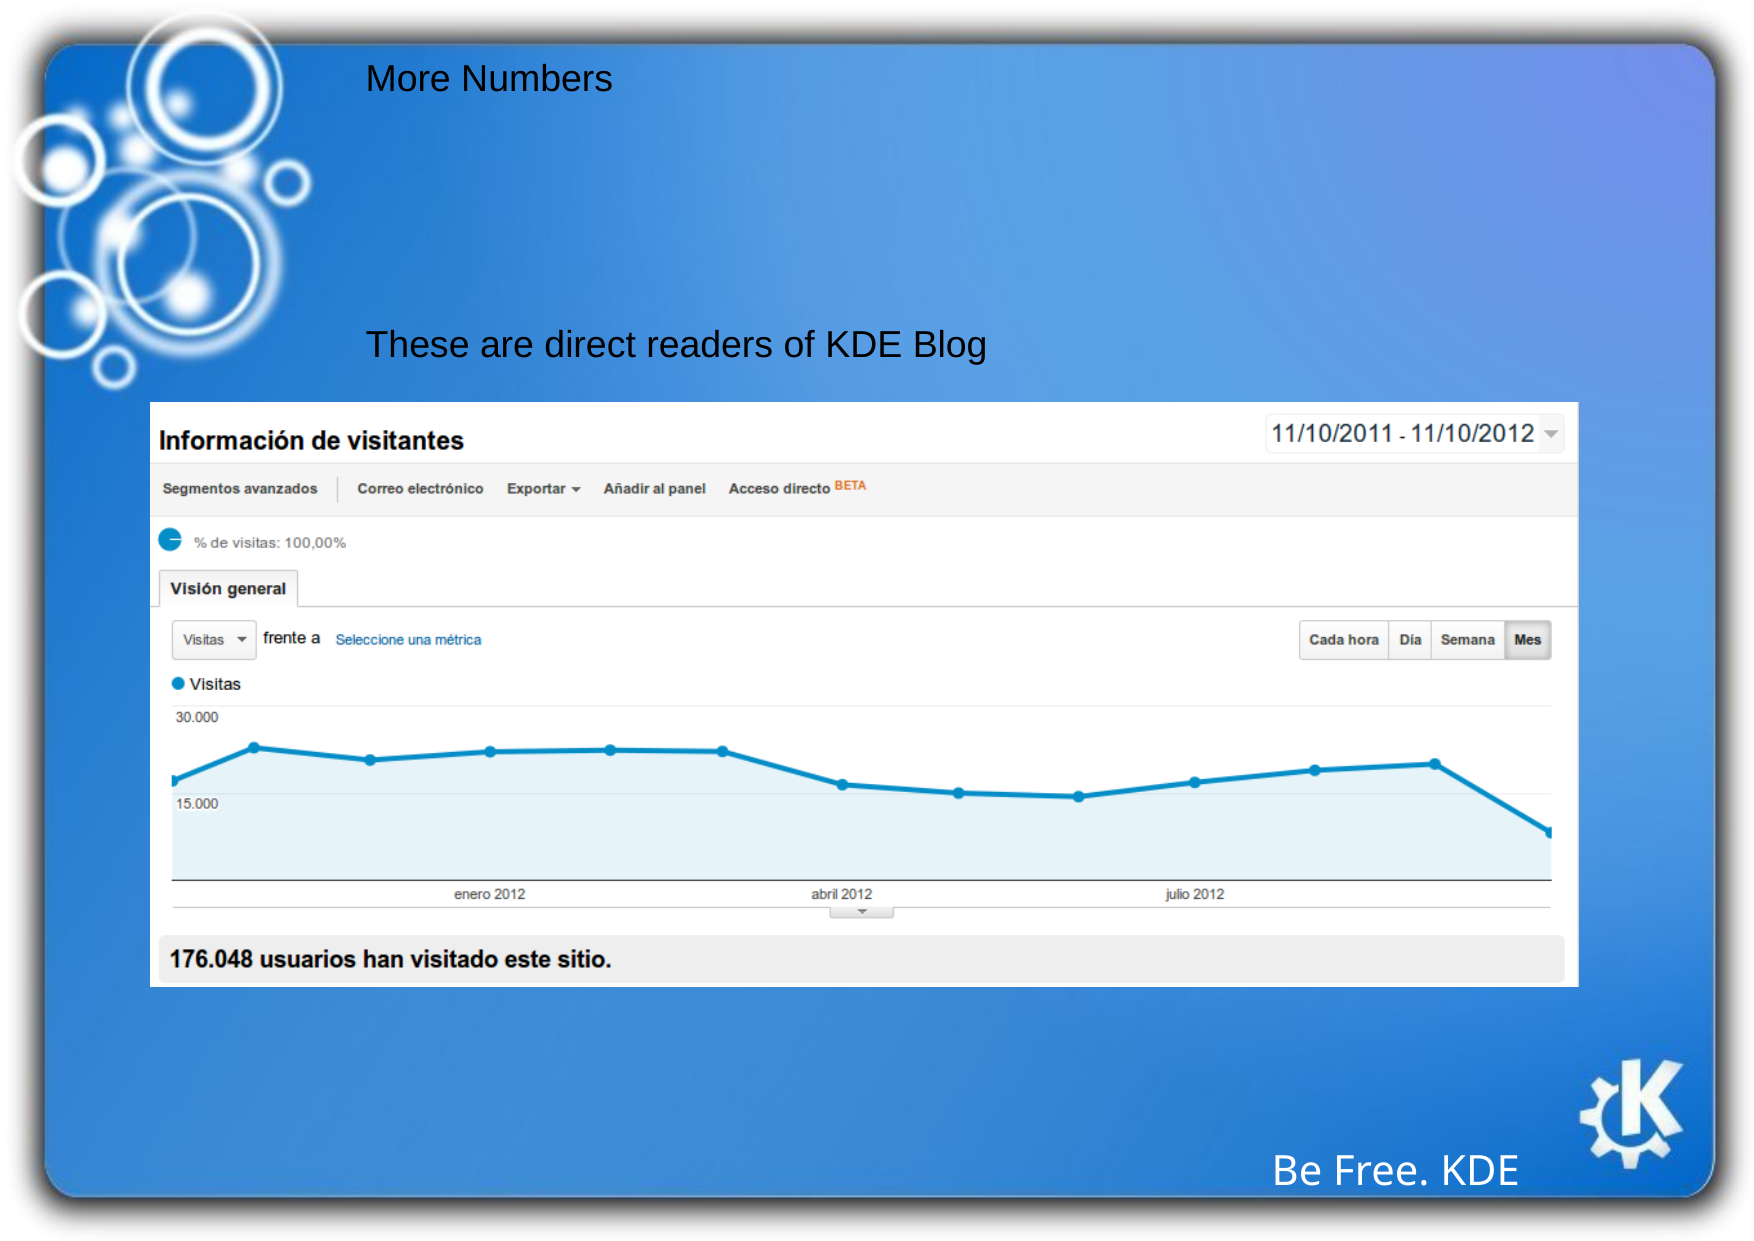

More Numbers
These are direct readers of KDE Blog
And about 1200 by rss